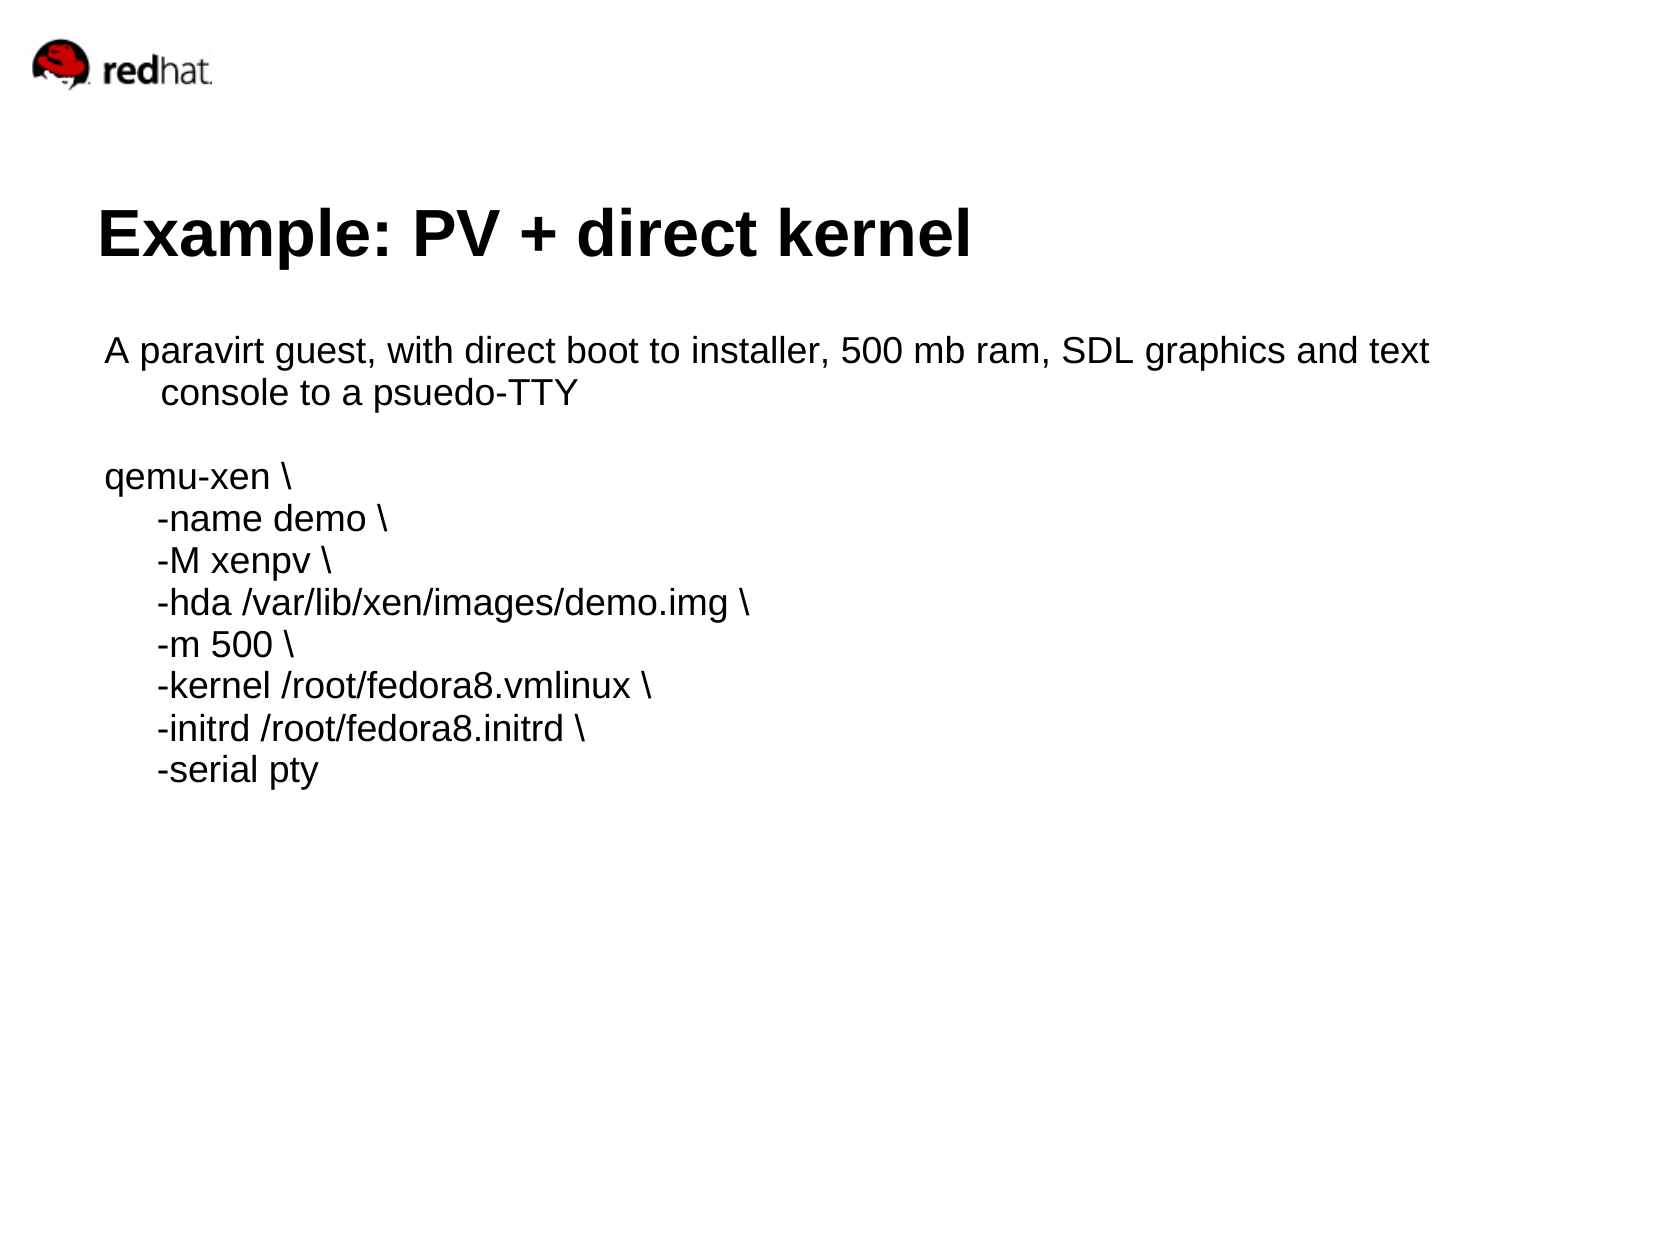

# Example: PV + direct kernel
A paravirt guest, with direct boot to installer, 500 mb ram, SDL graphics and text console to a psuedo-TTY
qemu-xen \
 -name demo \
 -M xenpv \
 -hda /var/lib/xen/images/demo.img \
 -m 500 \
 -kernel /root/fedora8.vmlinux \
 -initrd /root/fedora8.initrd \
 -serial pty